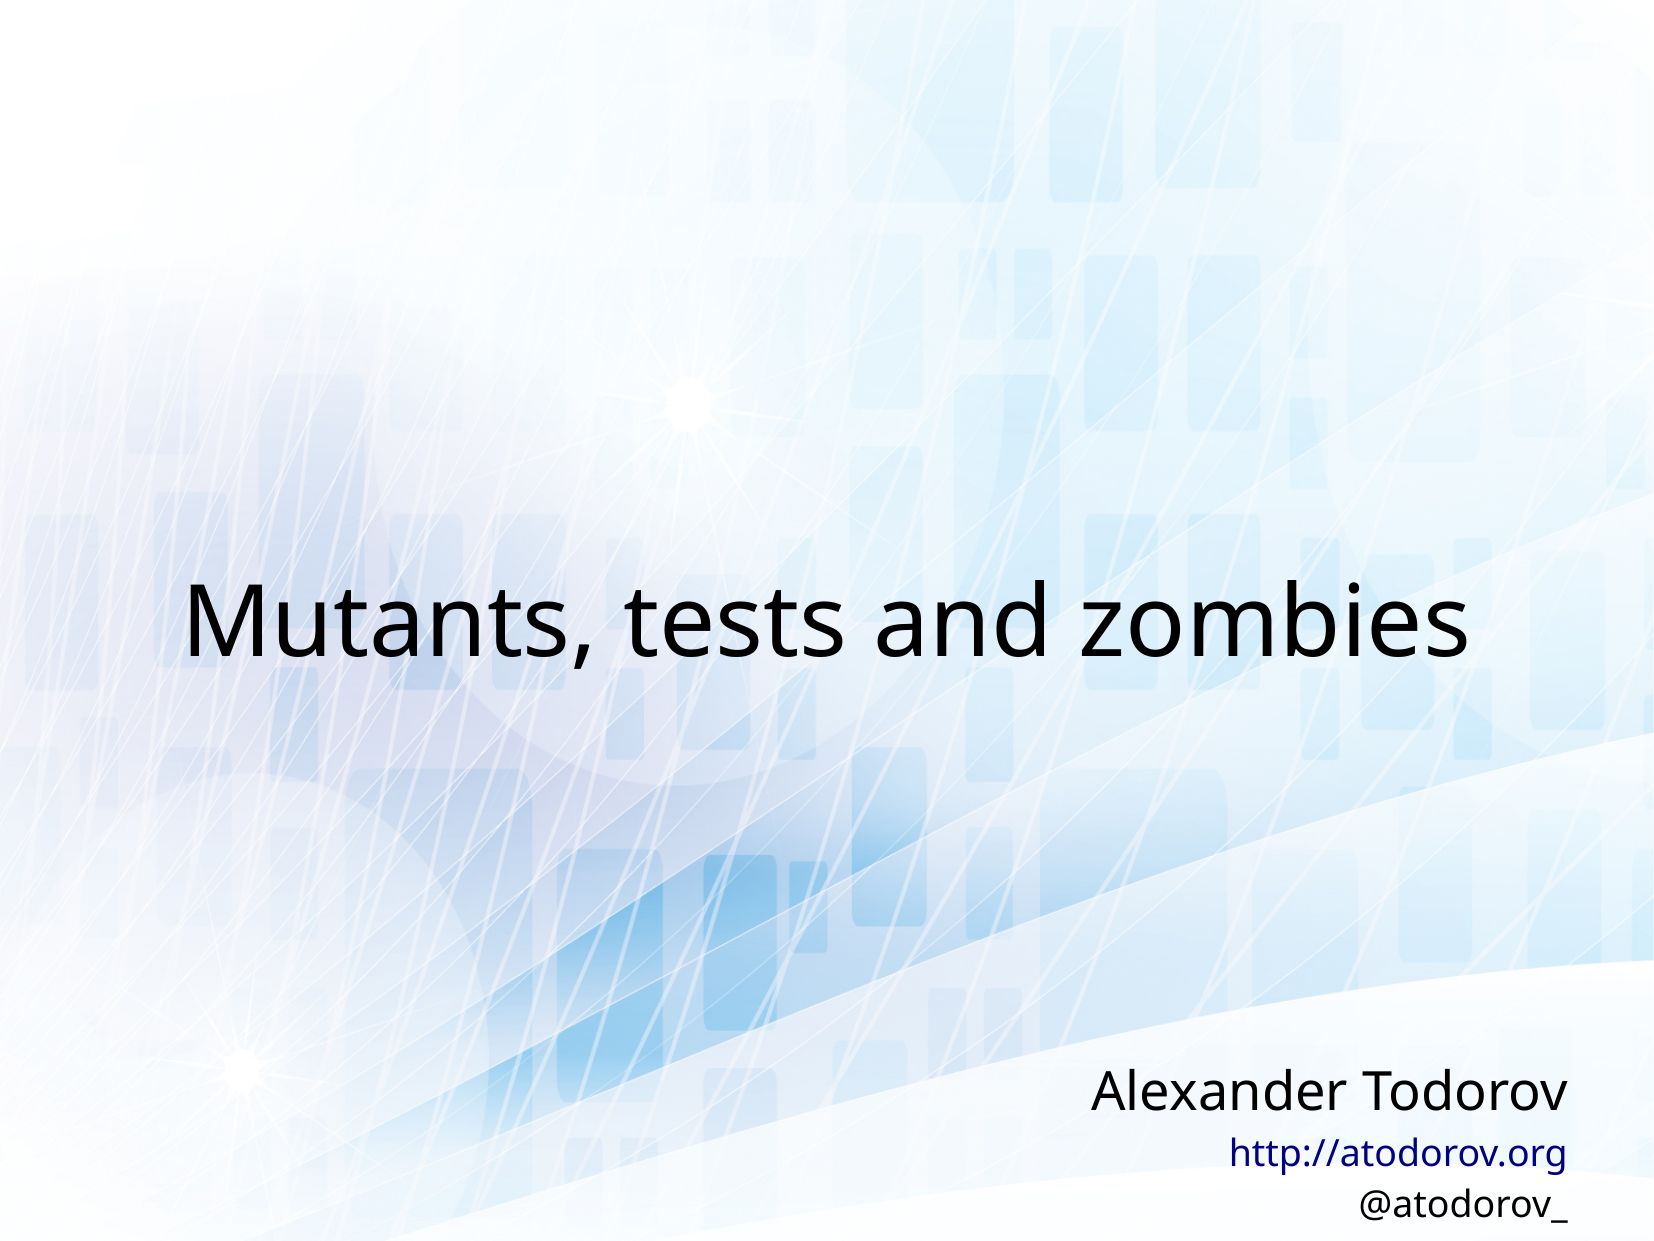

# Mutants, tests and zombies
Alexander Todorov
http://atodorov.org
@atodorov_